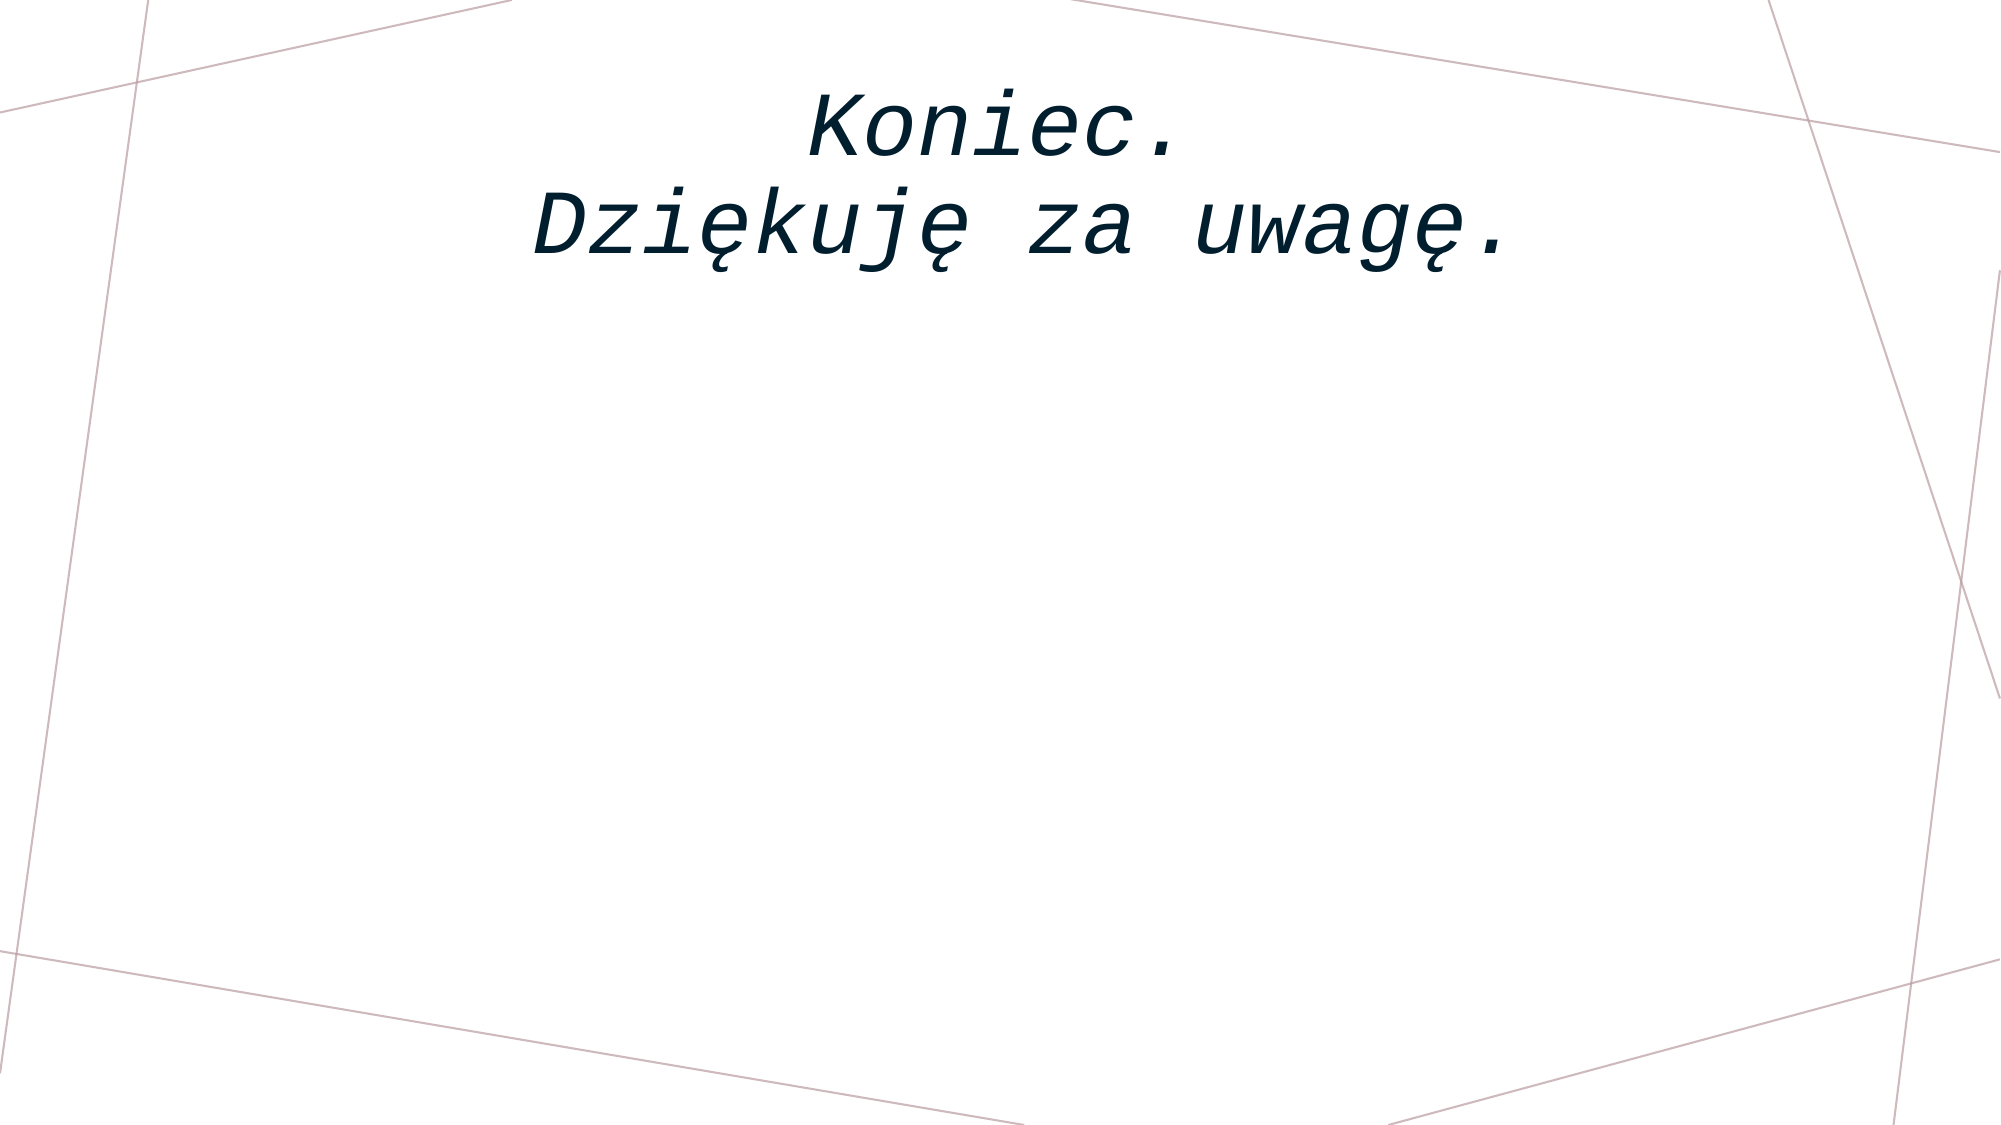

# Koniec.                 Dziękuję za uwagę.